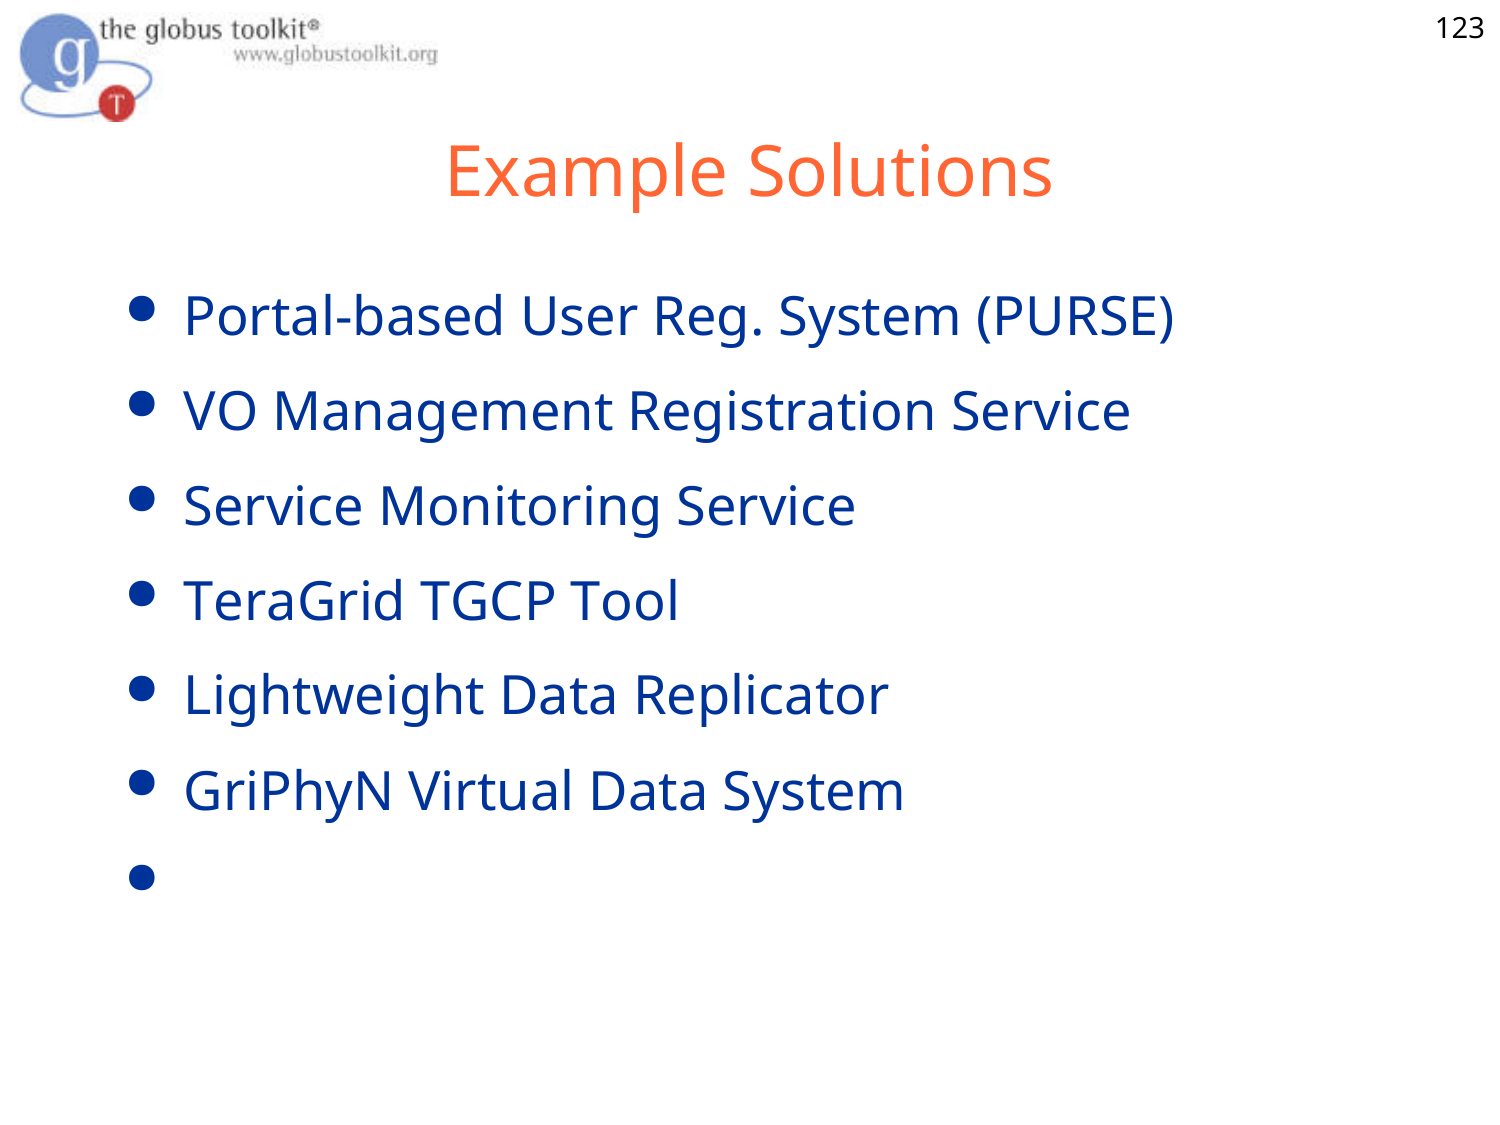

123
# Example Solutions
Portal-based User Reg. System (PURSE)
VO Management Registration Service
Service Monitoring Service
TeraGrid TGCP Tool
Lightweight Data Replicator
GriPhyN Virtual Data System